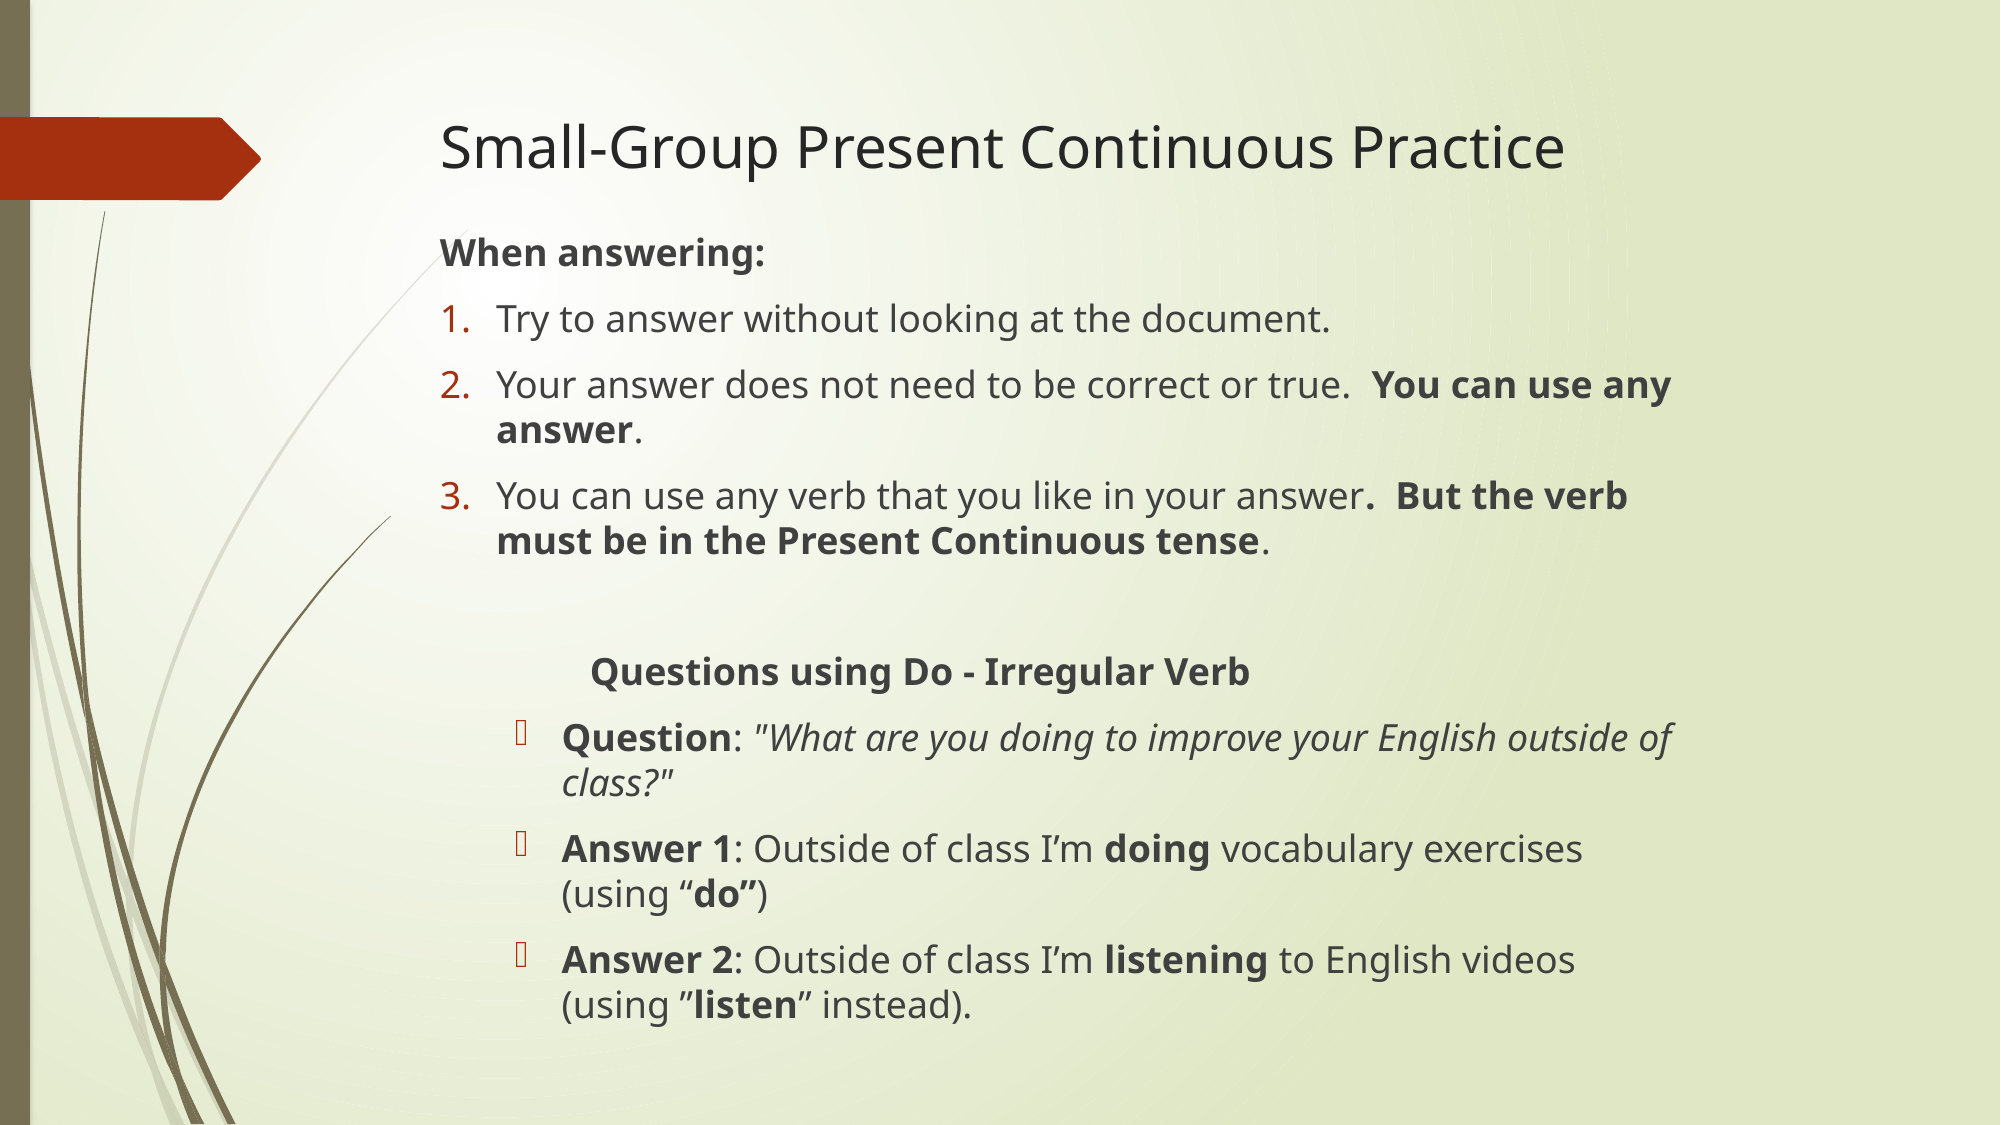

# Small-Group Present Continuous Practice
When answering:
Try to answer without looking at the document.
Your answer does not need to be correct or true. You can use any answer.
You can use any verb that you like in your answer. But the verb must be in the Present Continuous tense.
	Questions using Do - Irregular Verb
Question: "What are you doing to improve your English outside of class?"
Answer 1: Outside of class I’m doing vocabulary exercises (using “do”)
Answer 2: Outside of class I’m listening to English videos (using ”listen” instead).